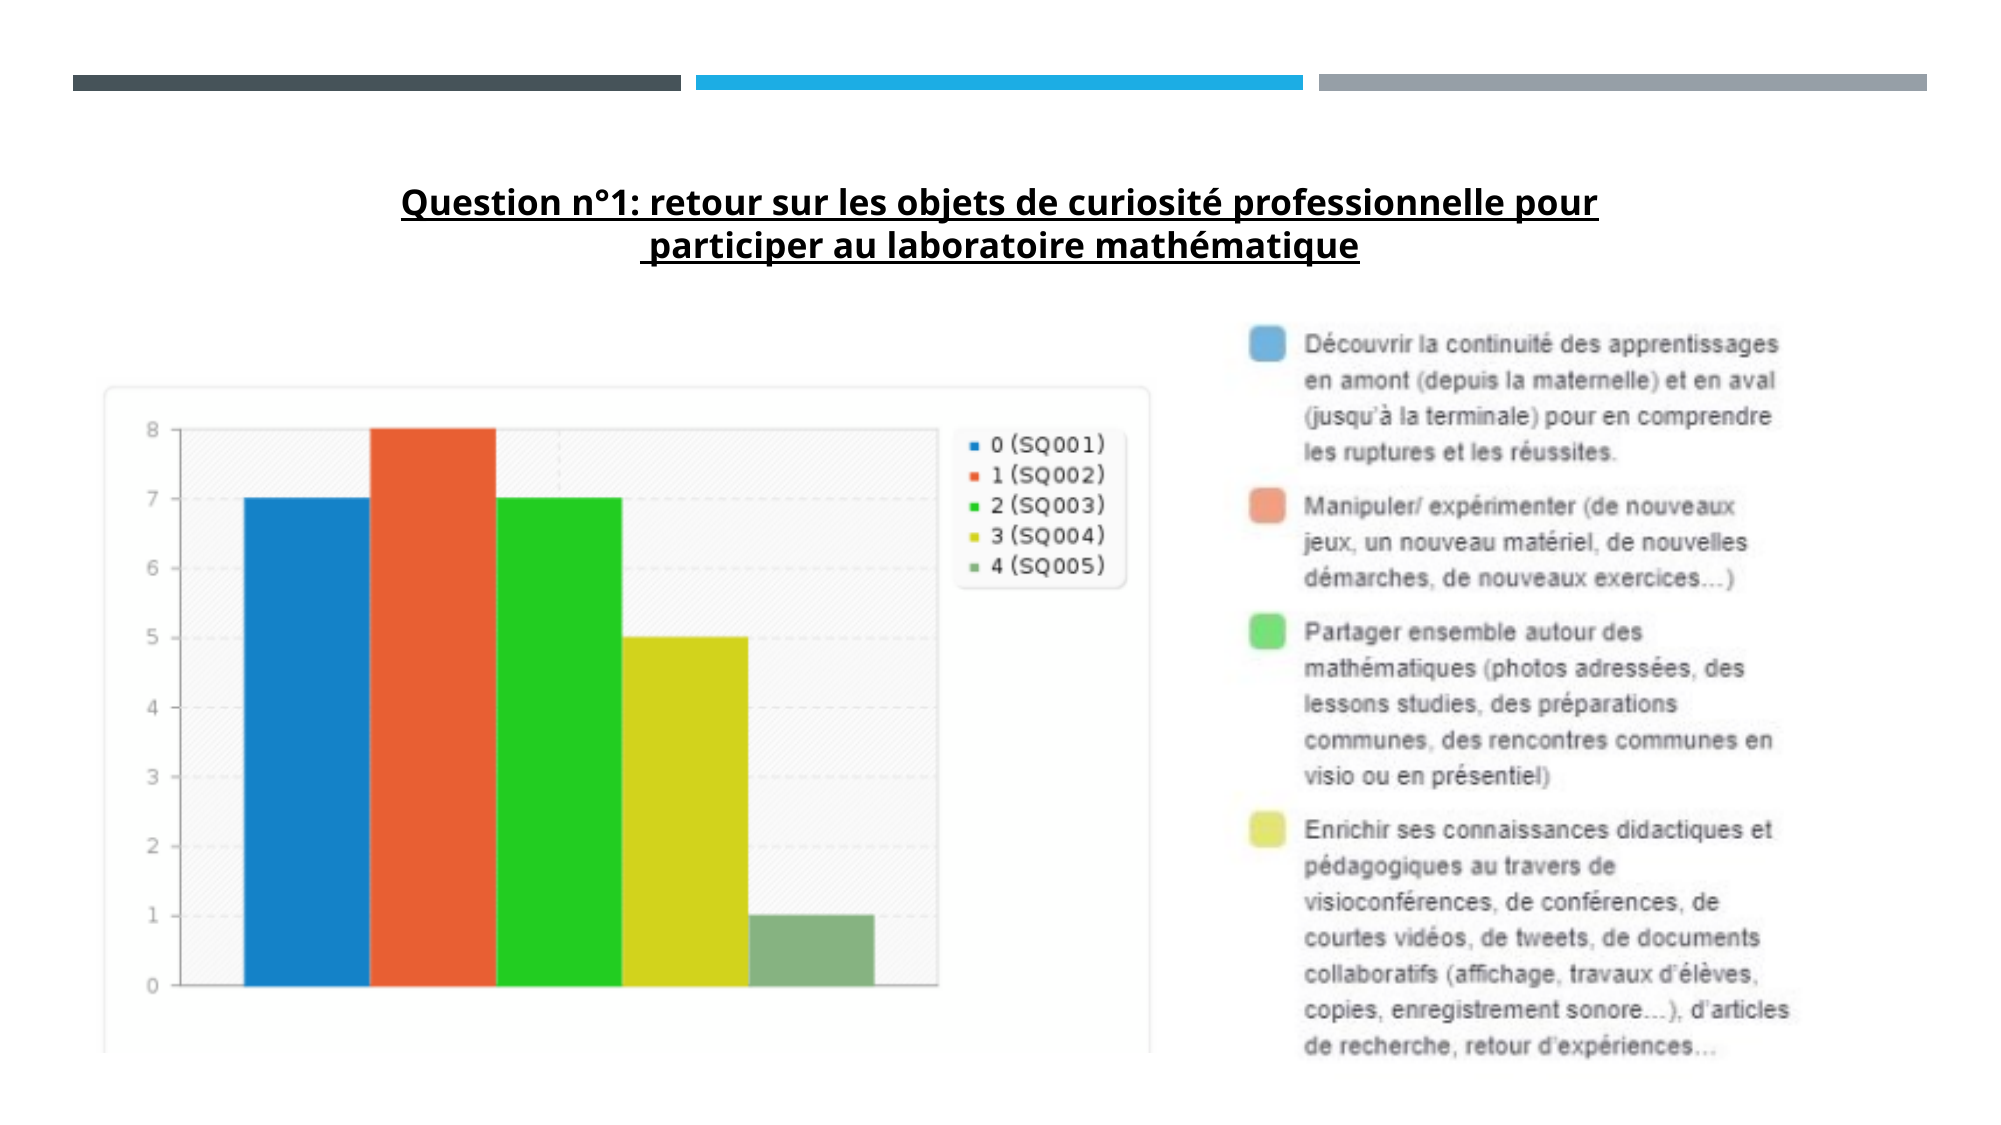

# Question n°1: retour sur les objets de curiosité professionnelle pour participer au laboratoire mathématique